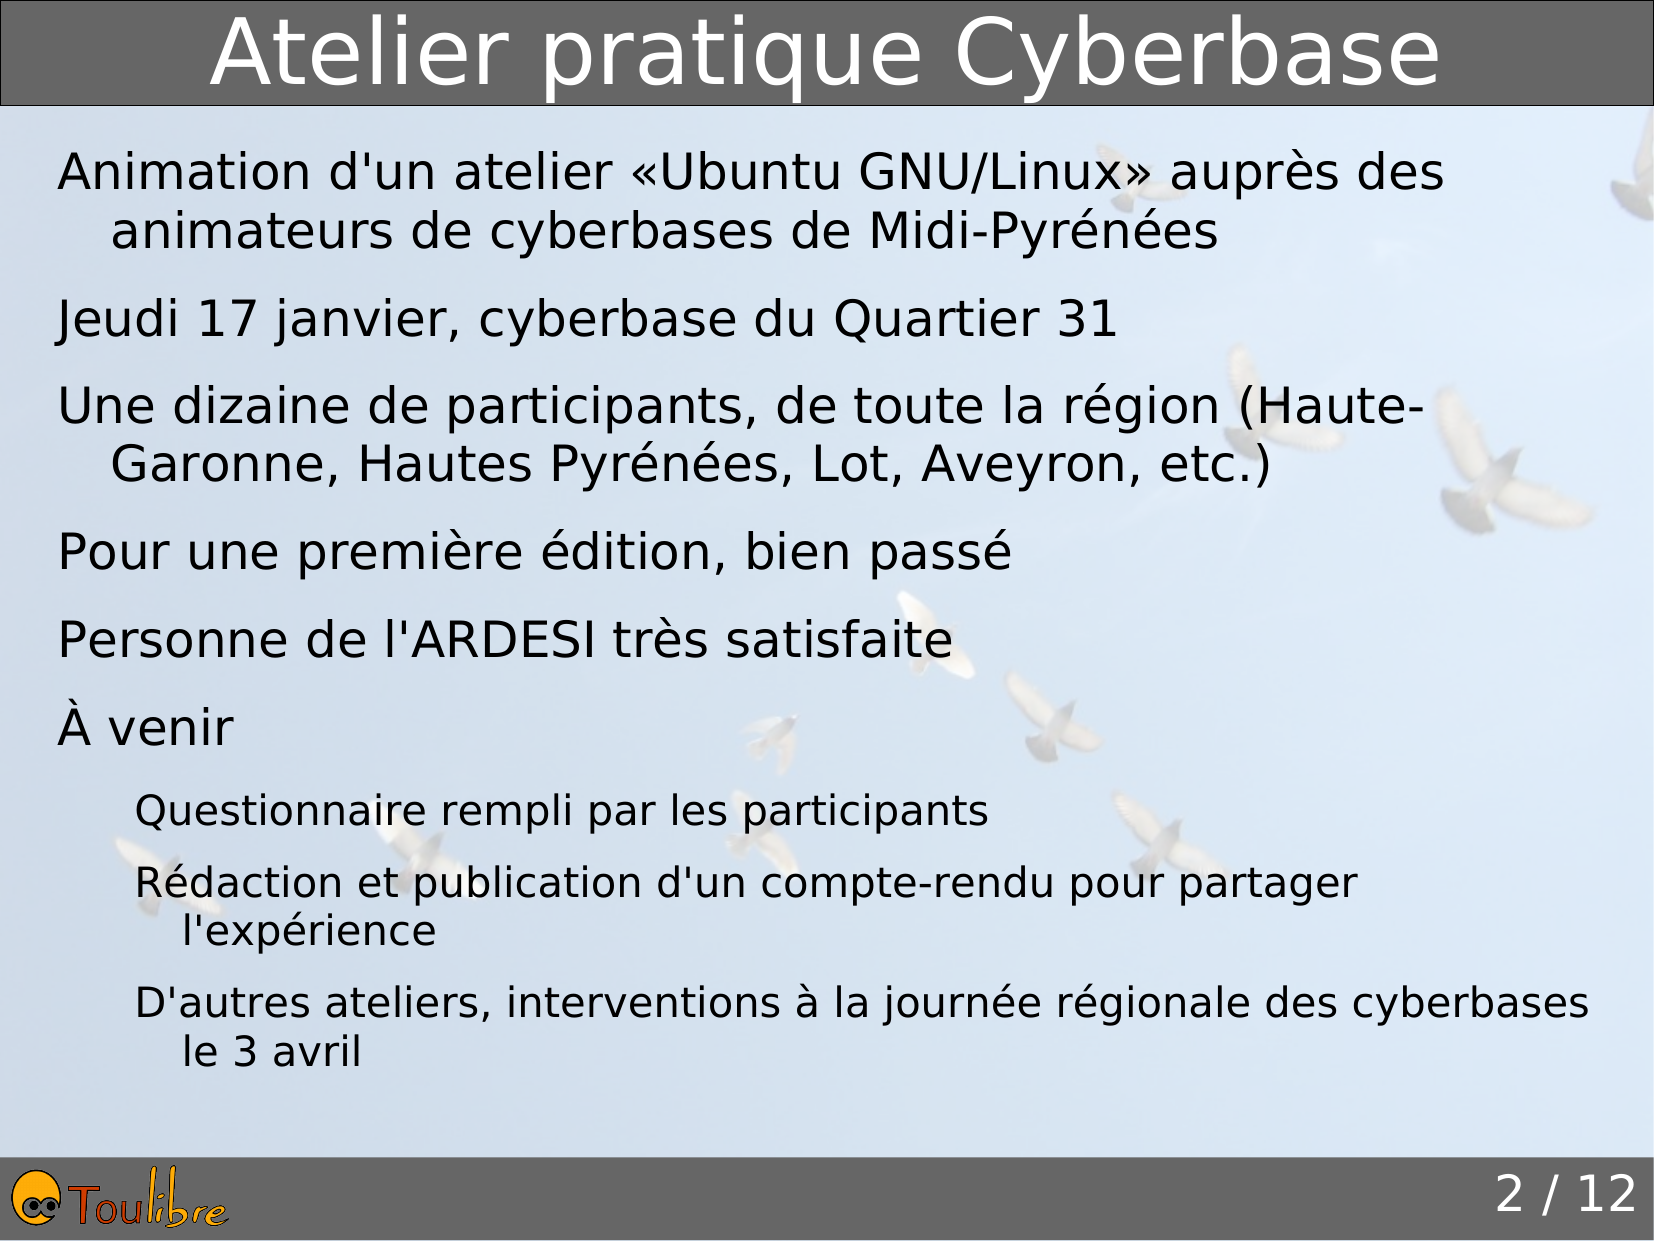

# Atelier pratique Cyberbase
Animation d'un atelier «Ubuntu GNU/Linux» auprès des animateurs de cyberbases de Midi-Pyrénées
Jeudi 17 janvier, cyberbase du Quartier 31
Une dizaine de participants, de toute la région (Haute-Garonne, Hautes Pyrénées, Lot, Aveyron, etc.)
Pour une première édition, bien passé
Personne de l'ARDESI très satisfaite
À venir
Questionnaire rempli par les participants
Rédaction et publication d'un compte-rendu pour partager l'expérience
D'autres ateliers, interventions à la journée régionale des cyberbases le 3 avril